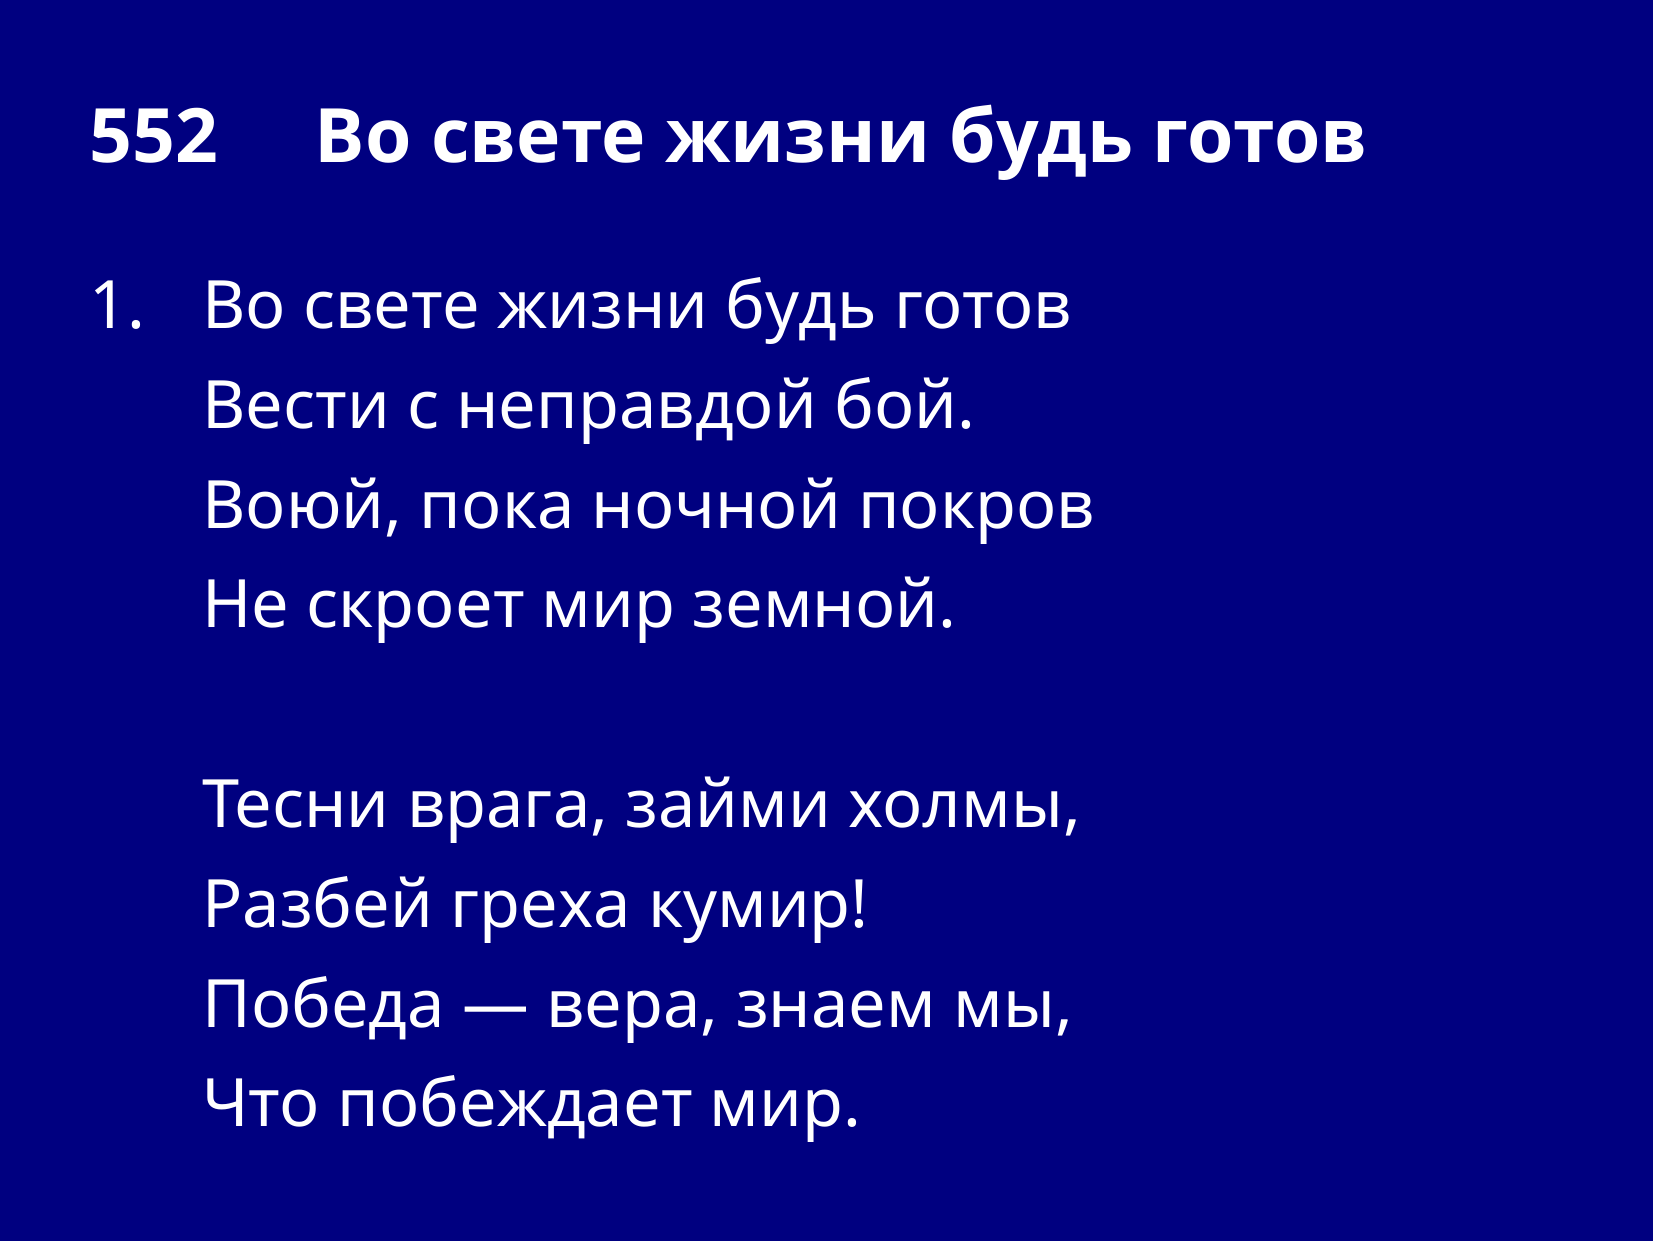

552	Во свете жизни будь готов
1.	Во свете жизни будь готов
	Вести с неправдой бой.
	Воюй, пока ночной покров
	Не скроет мир земной.
	Тесни врага, займи холмы,
	Разбей греха кумир!
	Победа — вера, знаем мы,
	Что побеждает мир.